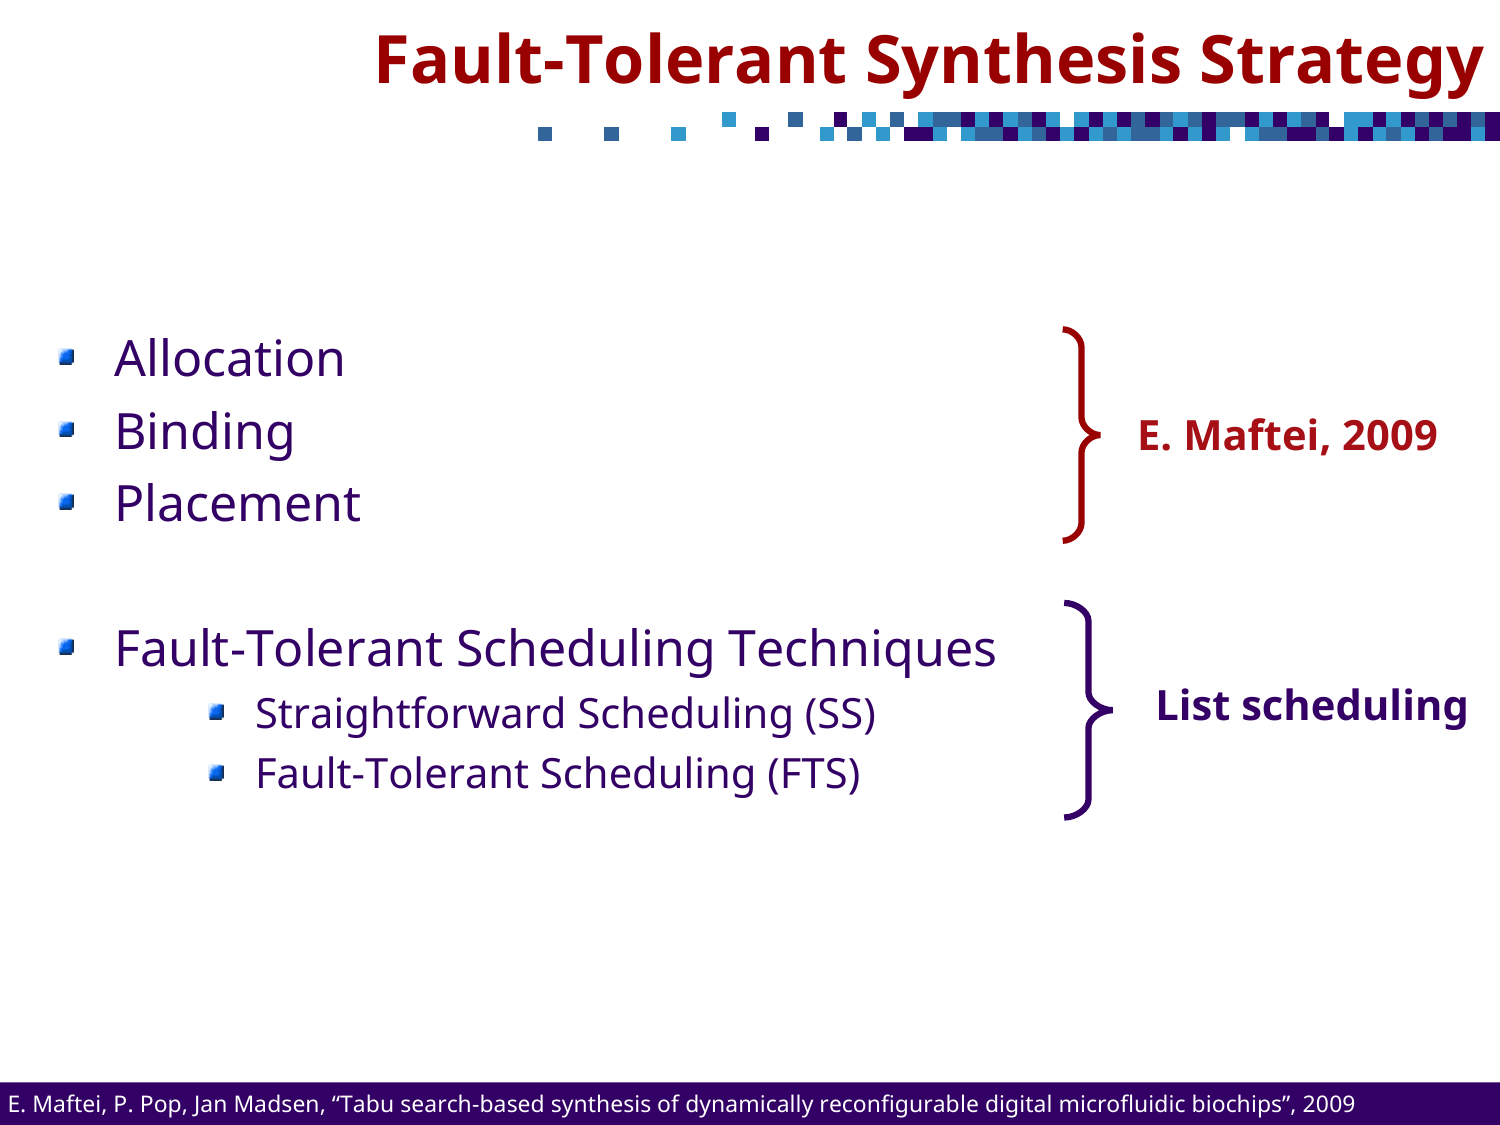

# Fault-Tolerant Synthesis Strategy
Allocation
Binding
Placement
Fault-Tolerant Scheduling Techniques
Straightforward Scheduling (SS)
Fault-Tolerant Scheduling (FTS)
E. Maftei, 2009
List scheduling
E. Maftei, P. Pop, Jan Madsen, “Tabu search-based synthesis of dynamically reconfigurable digital microfluidic biochips”, 2009